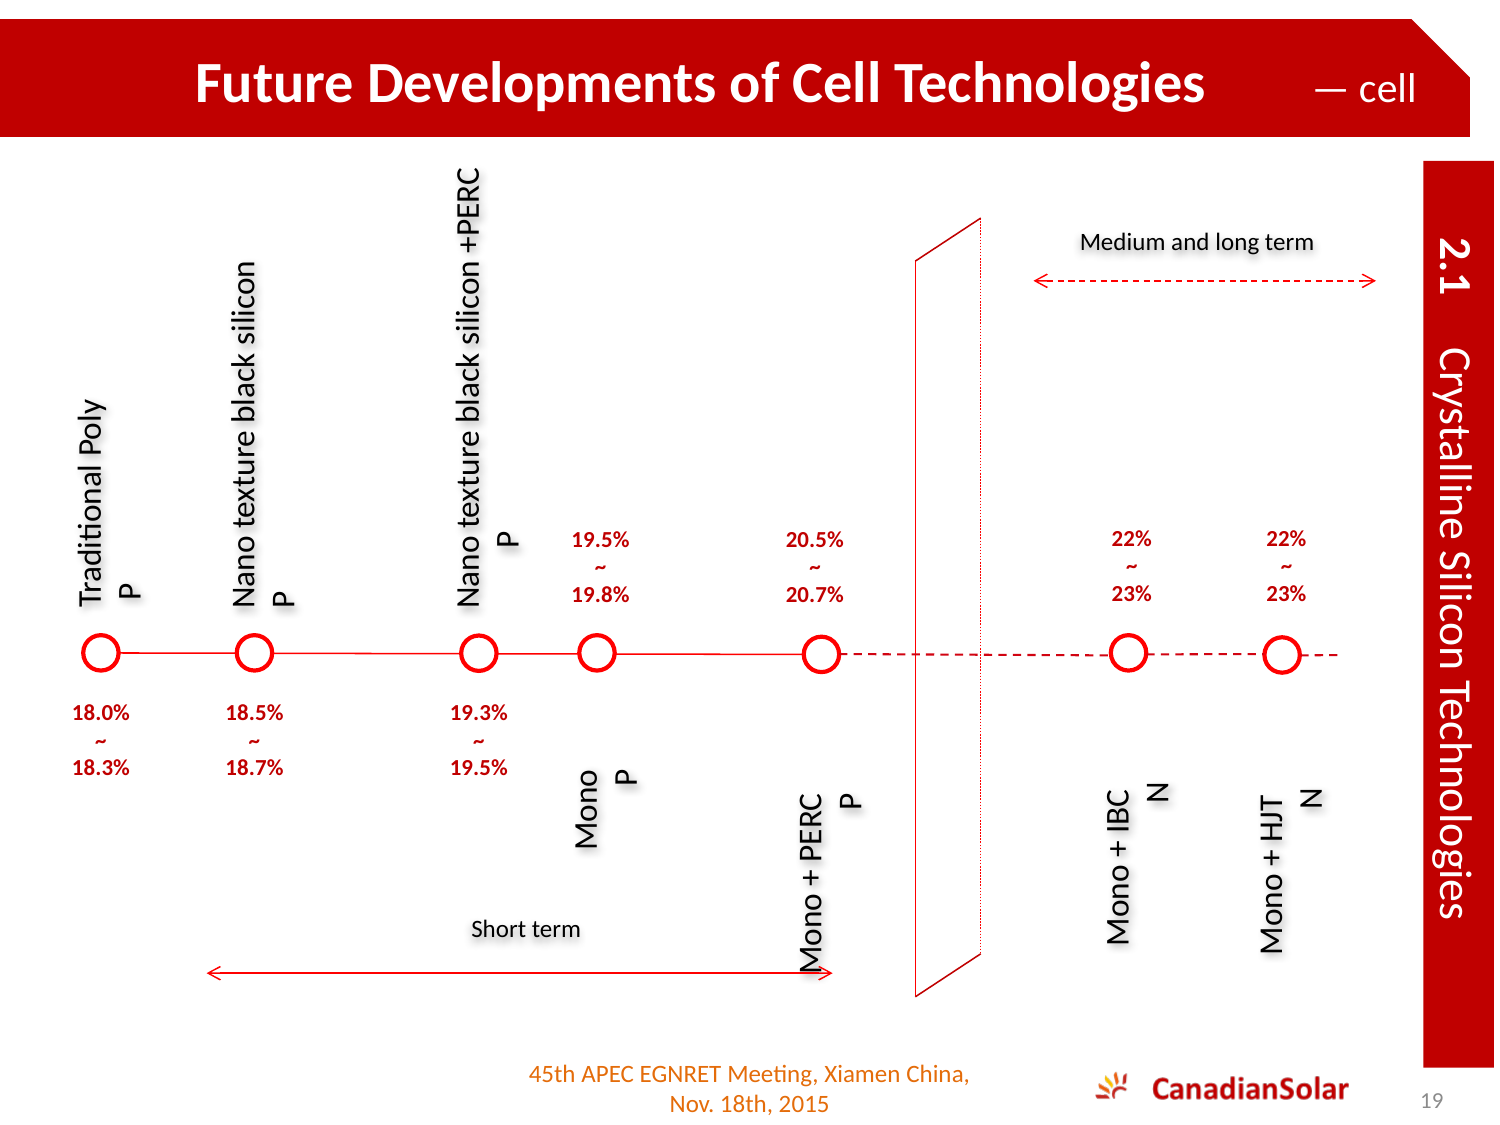

Future Developments of Cell Technologies — cell
Nano texture black silicon
P
Traditional Poly
 P
Nano texture black silicon +PERC P
 2.1 Crystalline Silicon Technologies
Medium and long term
 22%
~
23%
 22%
~
23%
19.5%
~
19.8%
20.5%
~
20.7%
18.0%
~
18.3%
18.5%
~
18.7%
19.3%
~
19.5%
Mono + PERC
P
Mono
P
Mono + IBC
N
Mono + HJT
N
Short term
45th APEC EGNRET Meeting, Xiamen China, Nov. 18th, 2015